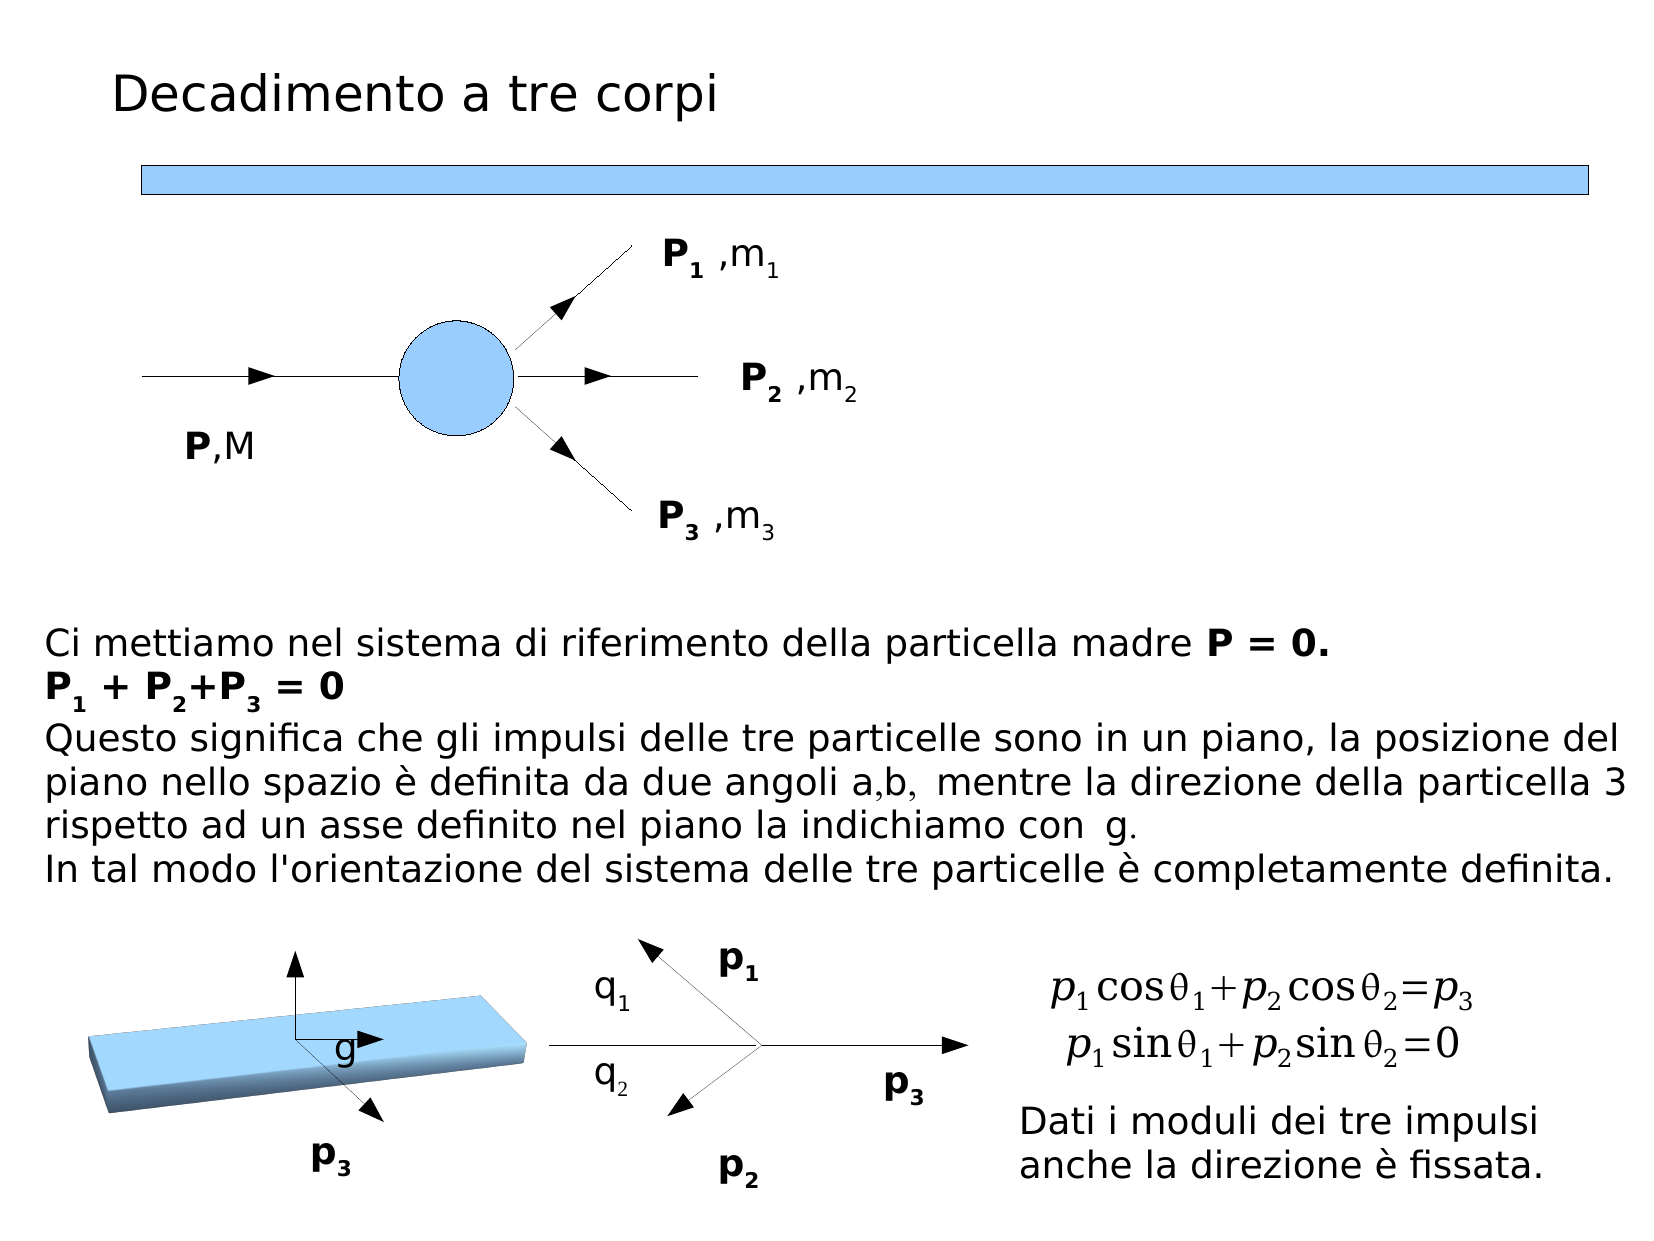

Decadimento a tre corpi
P1 ,m1
P2 ,m2
P,M
P3 ,m3
Ci mettiamo nel sistema di riferimento della particella madre P = 0.
P1 + P2+P3 = 0
Questo significa che gli impulsi delle tre particelle sono in un piano, la posizione del piano nello spazio è definita da due angoli a,b, mentre la direzione della particella 3 rispetto ad un asse definito nel piano la indichiamo con g.
In tal modo l'orientazione del sistema delle tre particelle è completamente definita.
p1
q1
g
q2
p3
Dati i moduli dei tre impulsi anche la direzione è fissata.
p3
p2